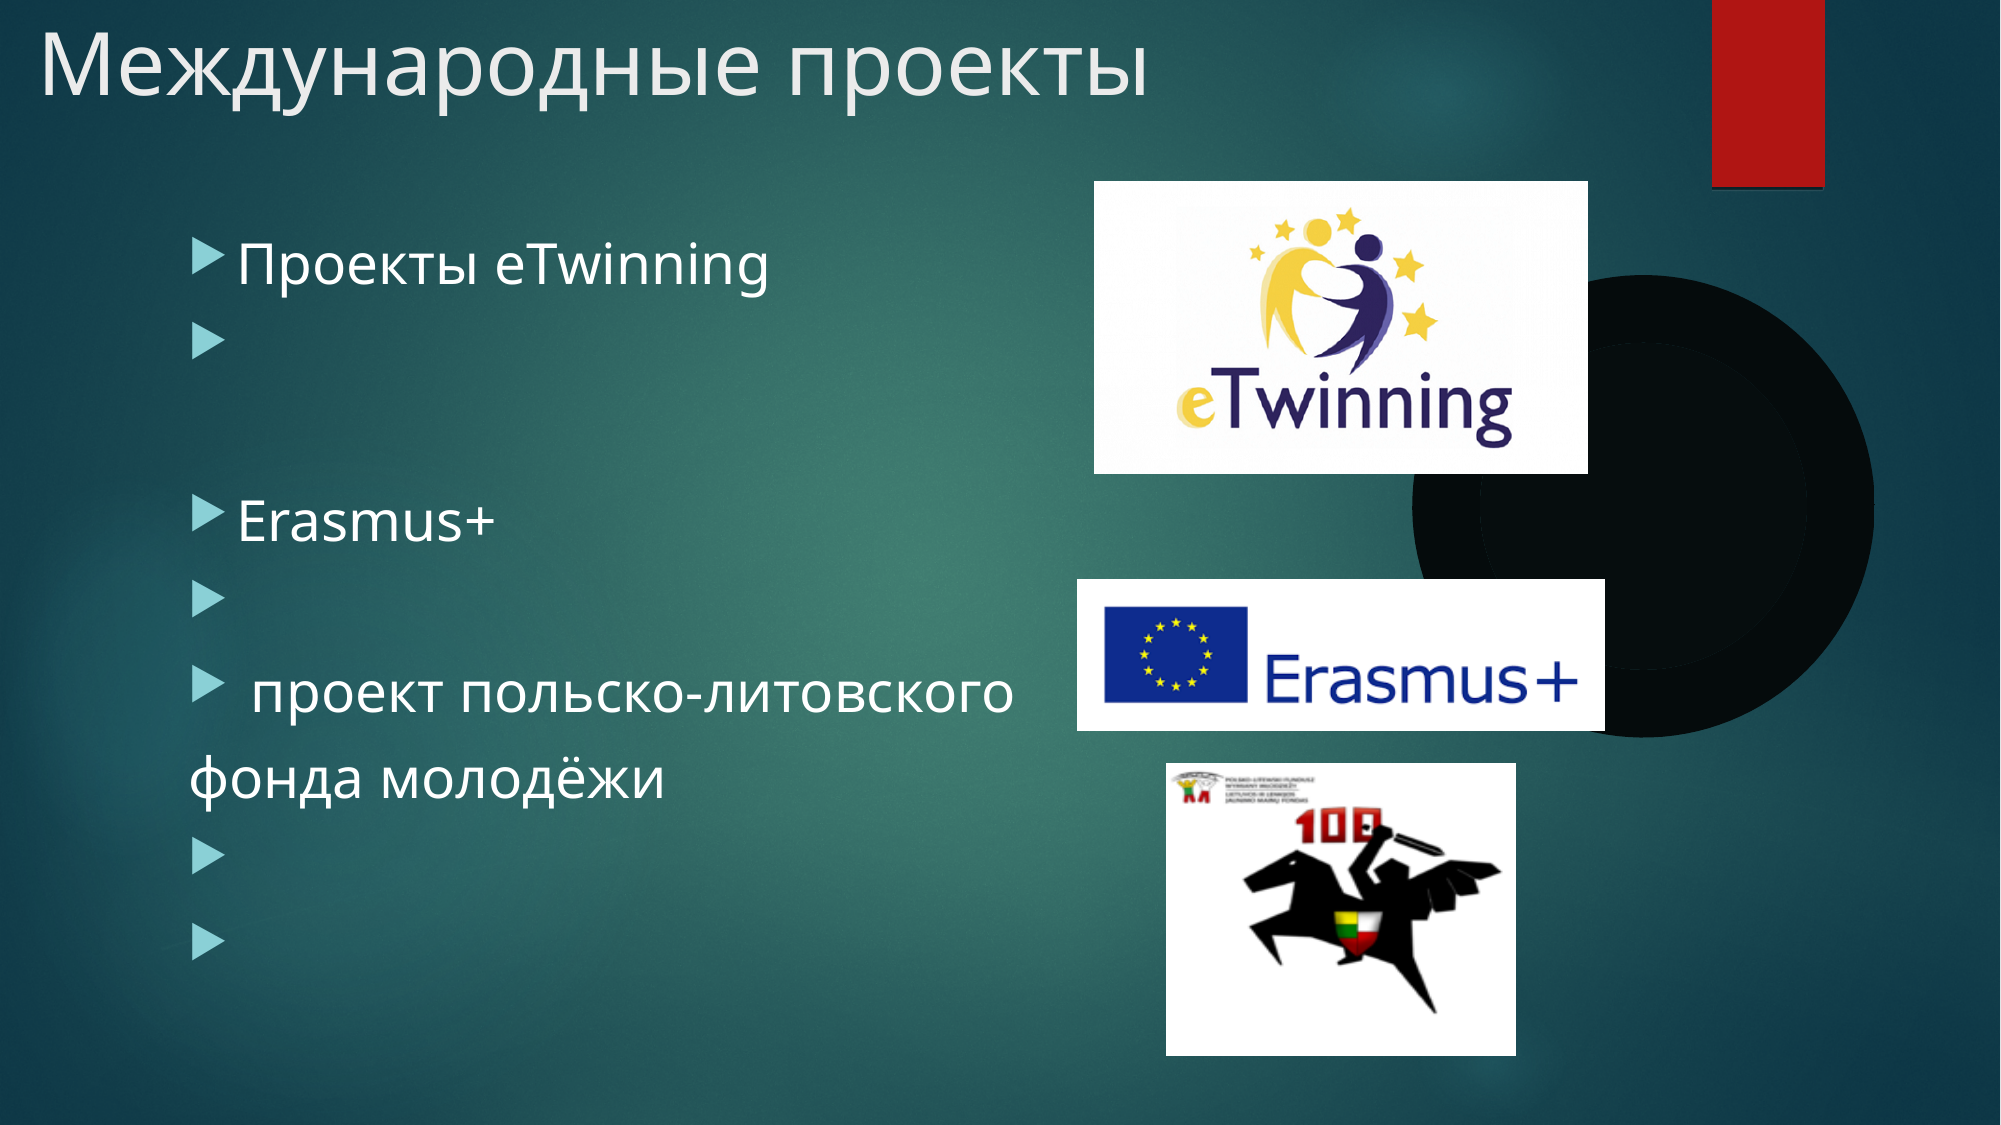

# Международные проекты
Проекты eTwinning
Еrasmus+
 проект польско-литовского
фонда молодёжи